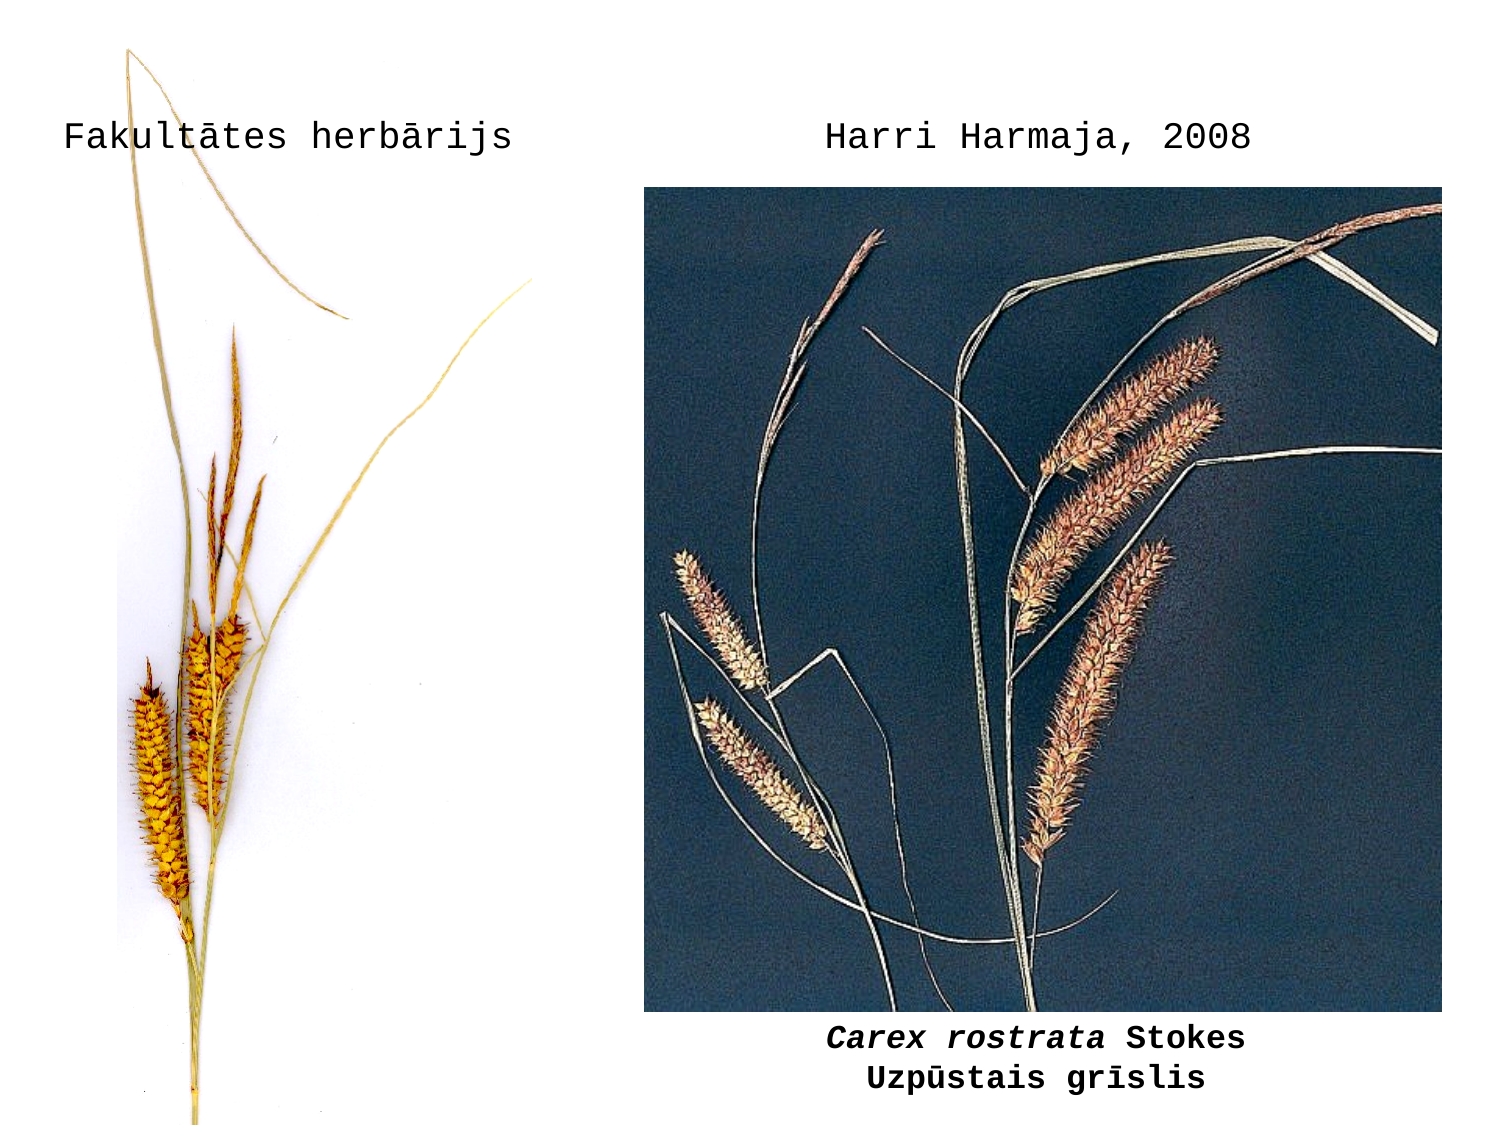

Fakultātes herbārijs
Harri Harmaja, 2008
Carex rostrata Stokes
Uzpūstais grīslis